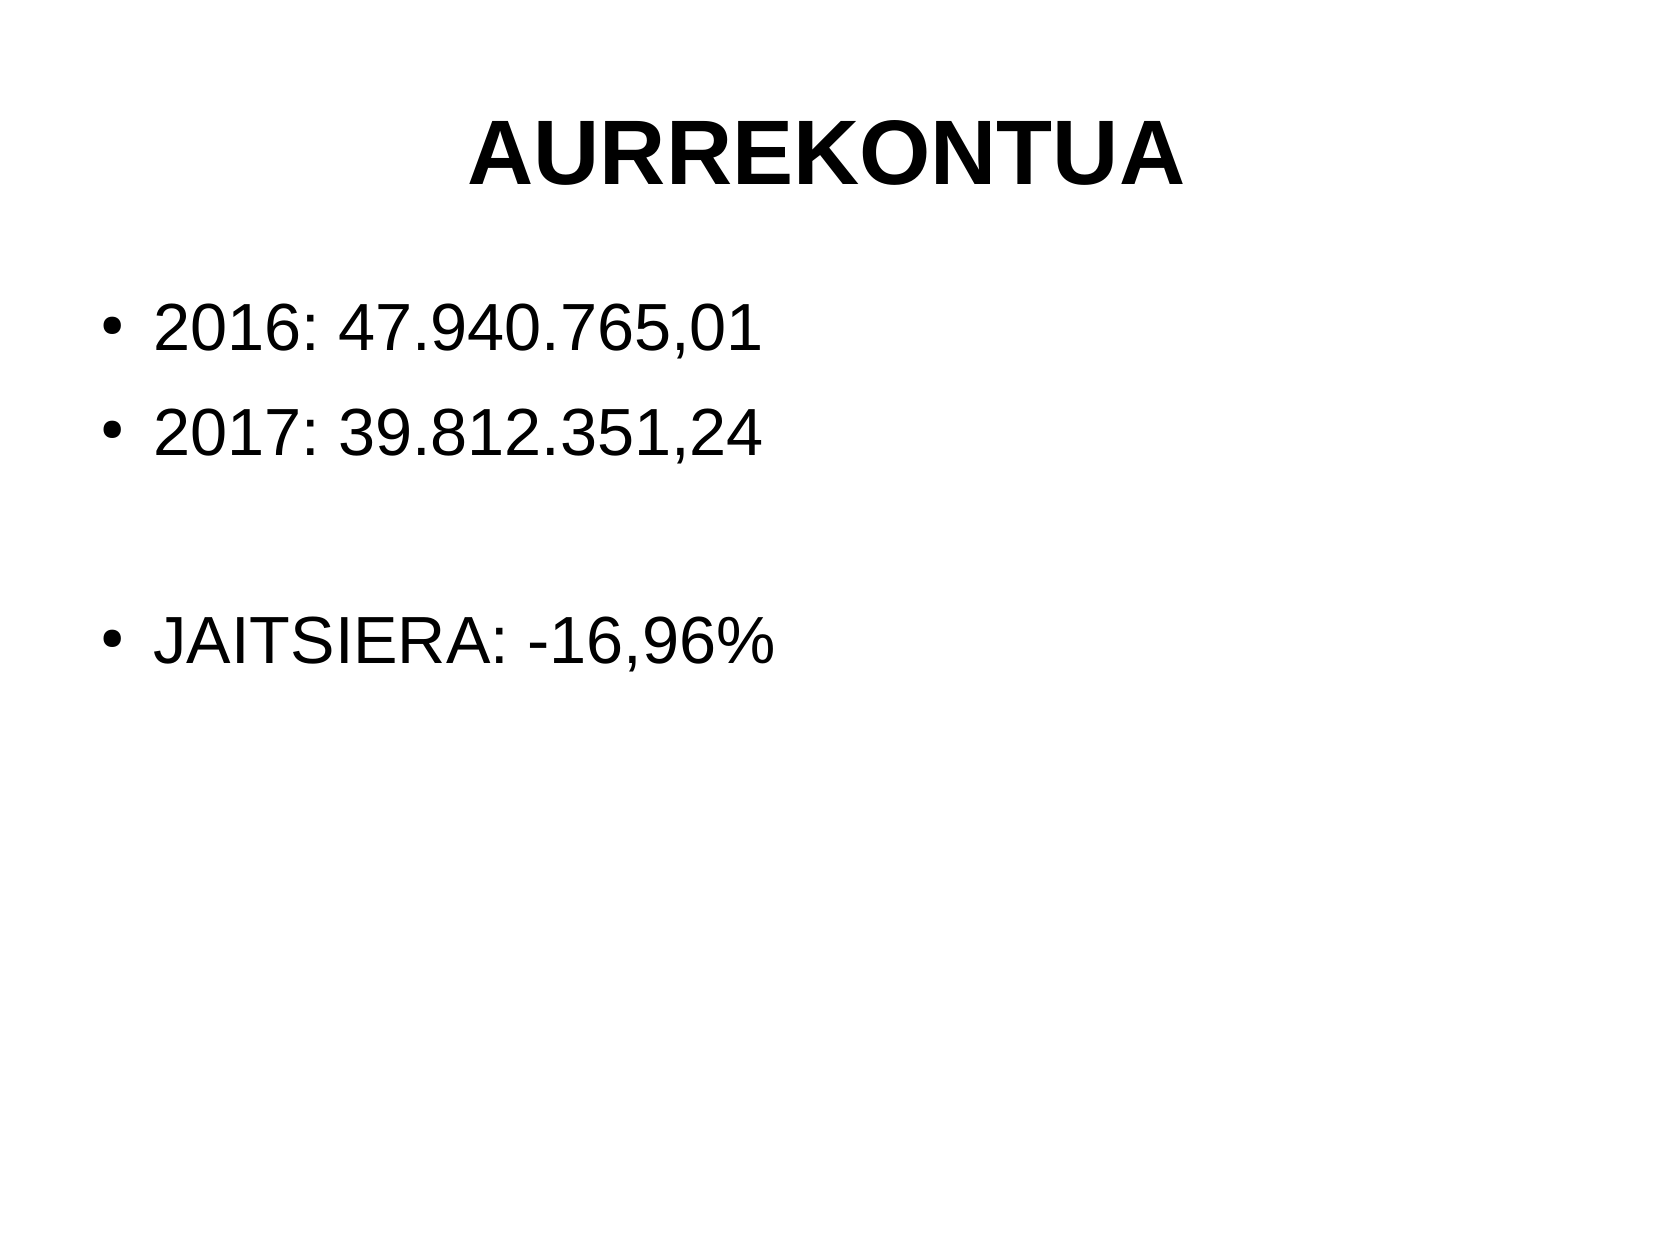

# AURREKONTUA
2016: 47.940.765,01
2017: 39.812.351,24
JAITSIERA: -16,96%